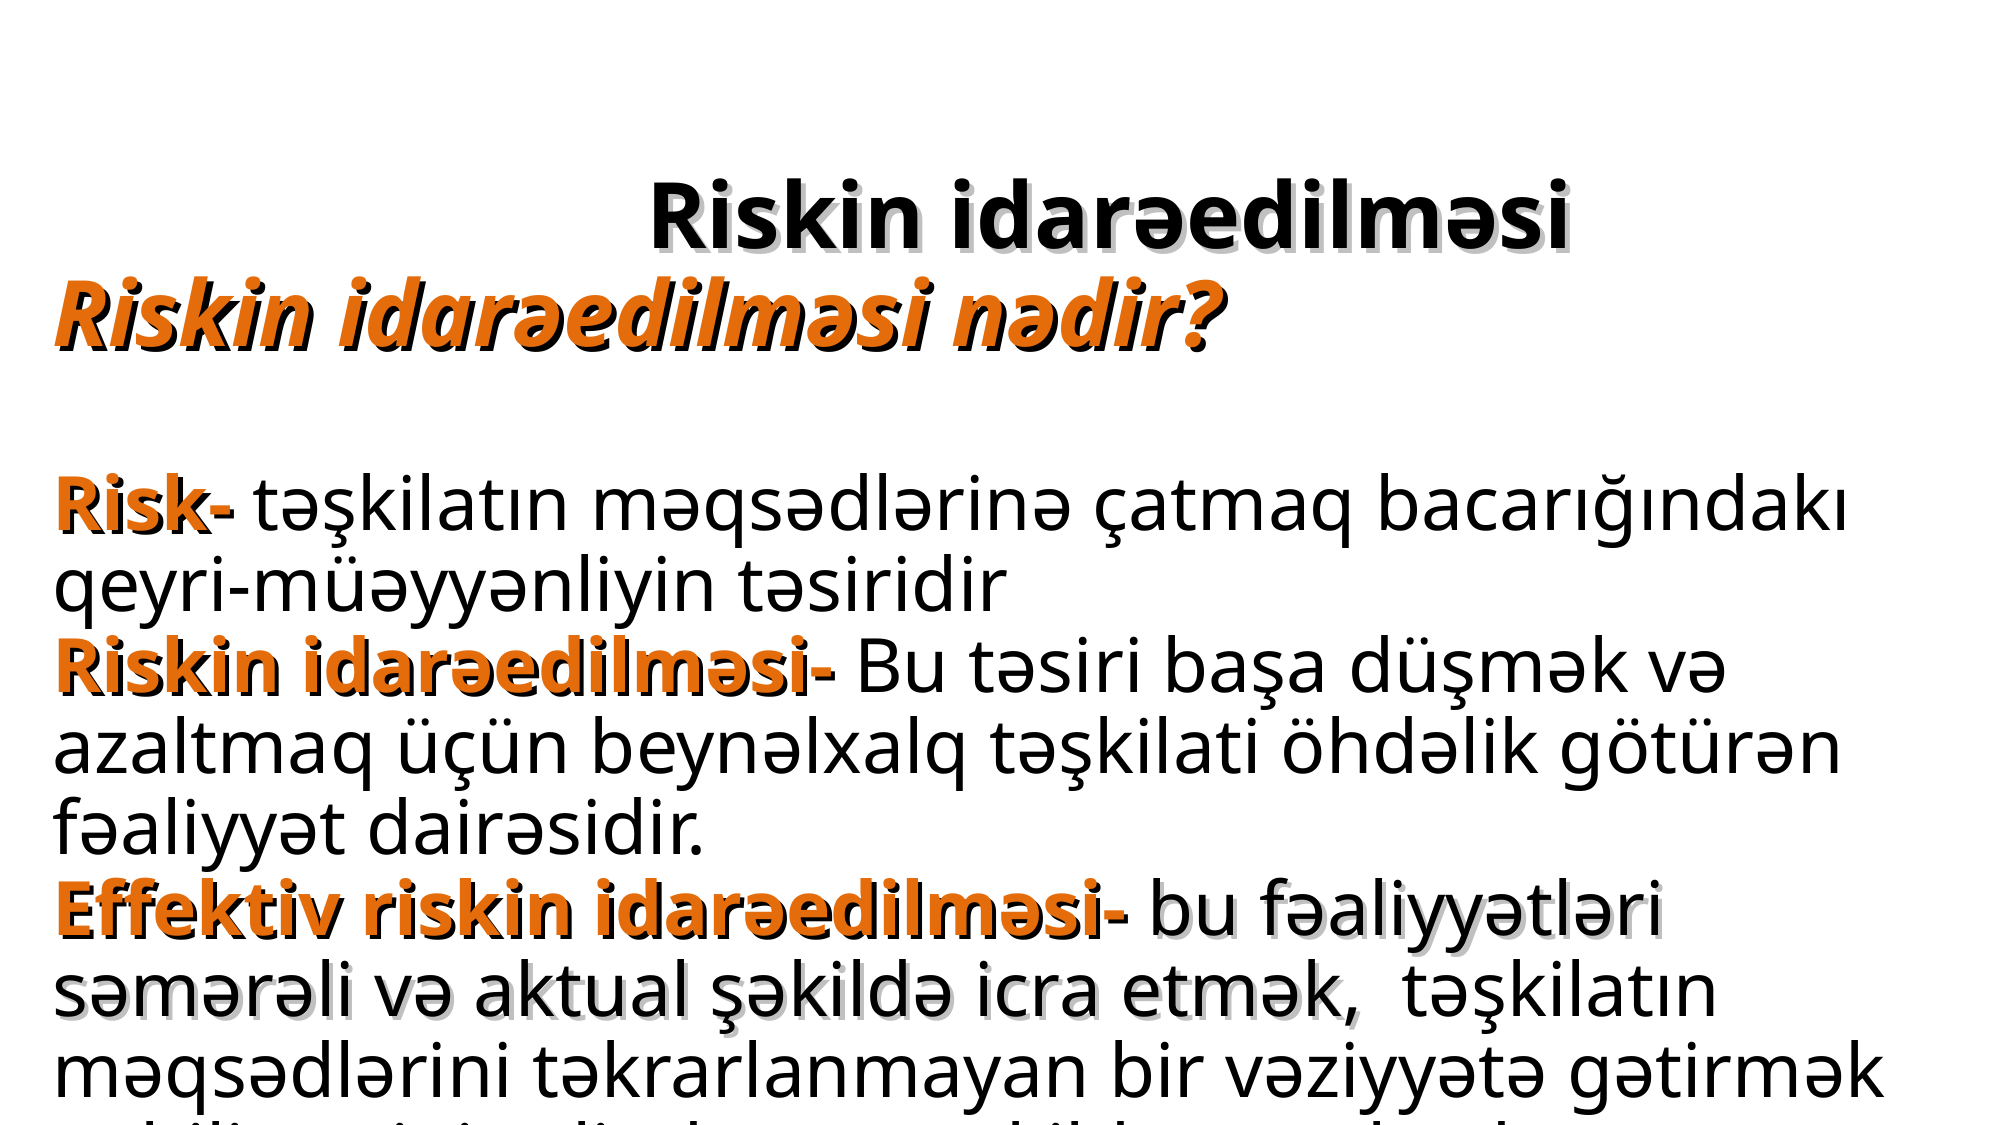

# Riskin idarəedilməsi Riskin idarəedilməsi nədir? Risk- təşkilatın məqsədlərinə çatmaq bacarığındakı qeyri-müəyyənliyin təsiridir Riskin idarəedilməsi- Bu təsiri başa düşmək və azaltmaq üçün beynəlxalq təşkilati öhdəlik götürən fəaliyyət dairəsidir. Effektiv riskin idarəedilməsi- bu fəaliyyətləri səmərəli və aktual şəkildə icra etmək, təşkilatın məqsədlərini təkrarlanmayan bir vəziyyətə gətirmək qabiliyyətini əslində açıq şəkildə yaxşılaşdırır